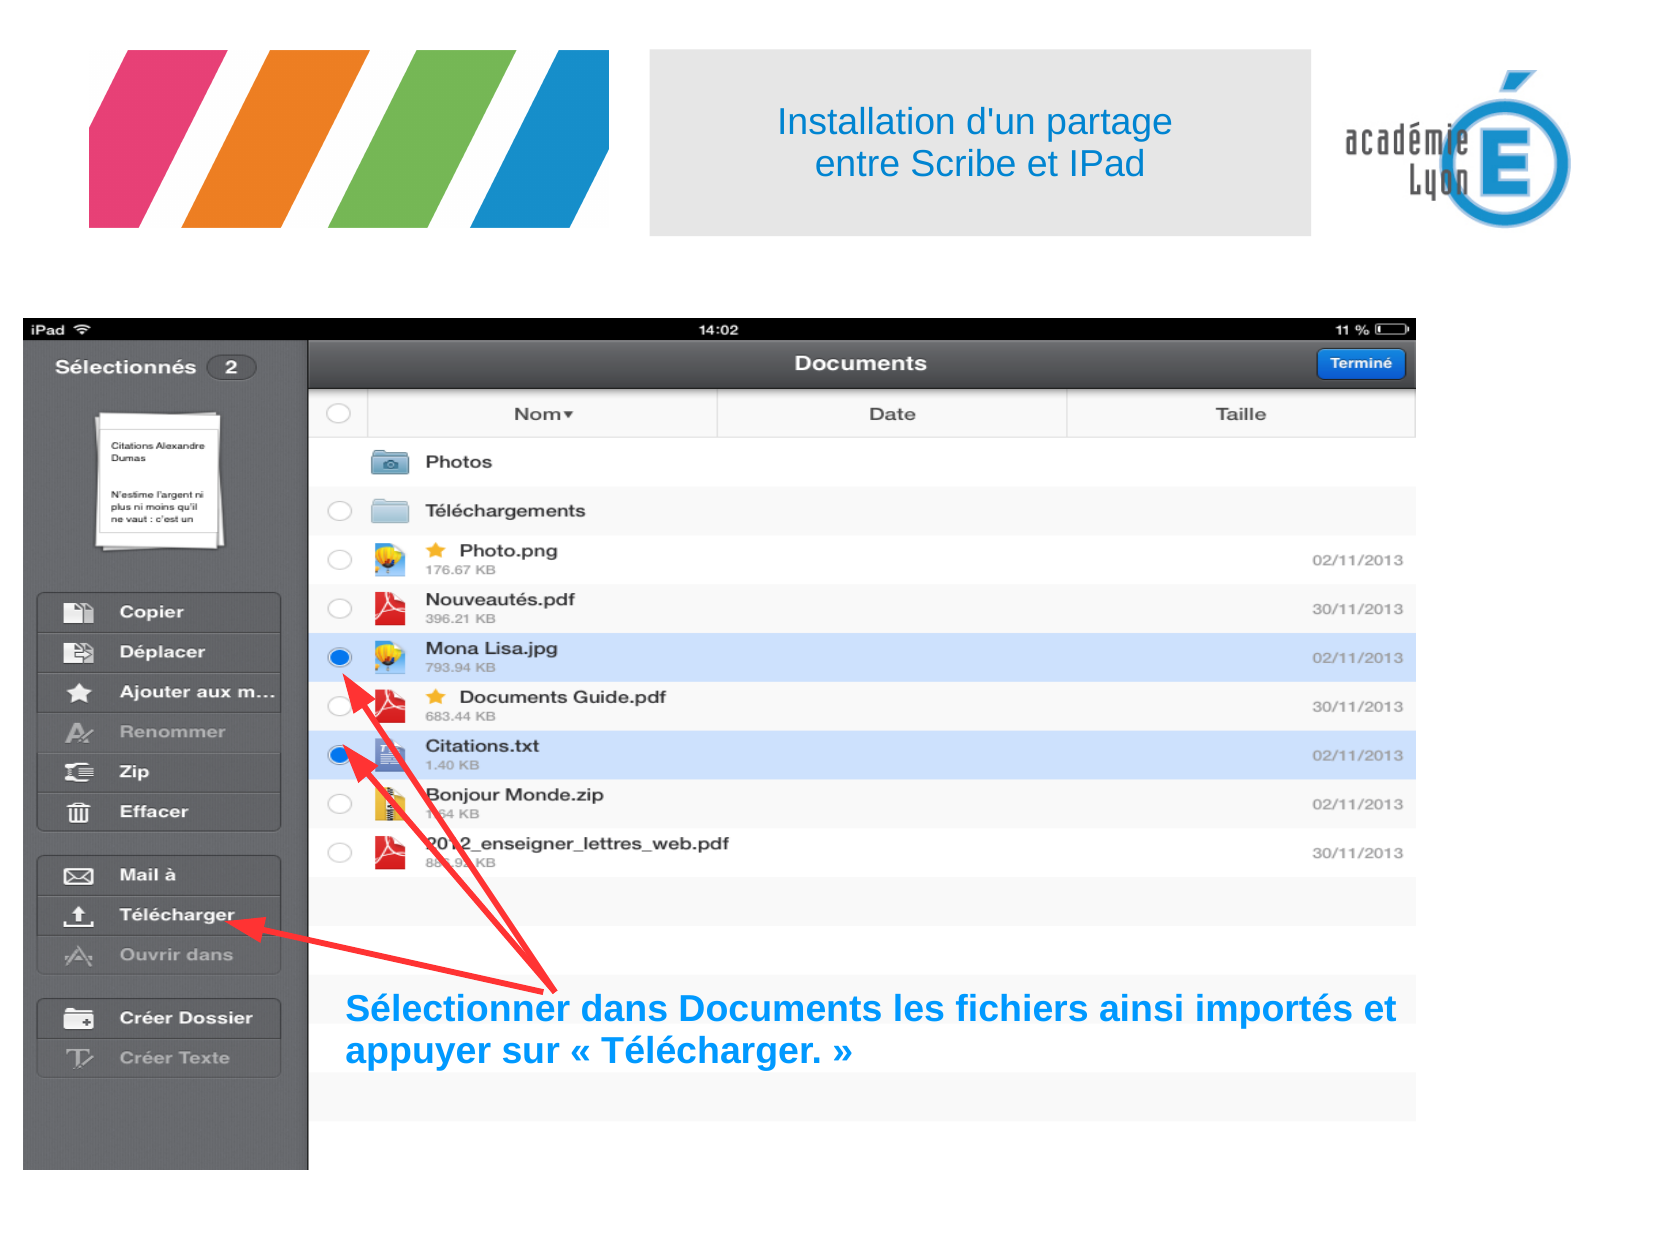

# Installation d'un partage entre Scribe et IPad
Sélectionner dans Documents les fichiers ainsi importés et appuyer sur « Télécharger. »